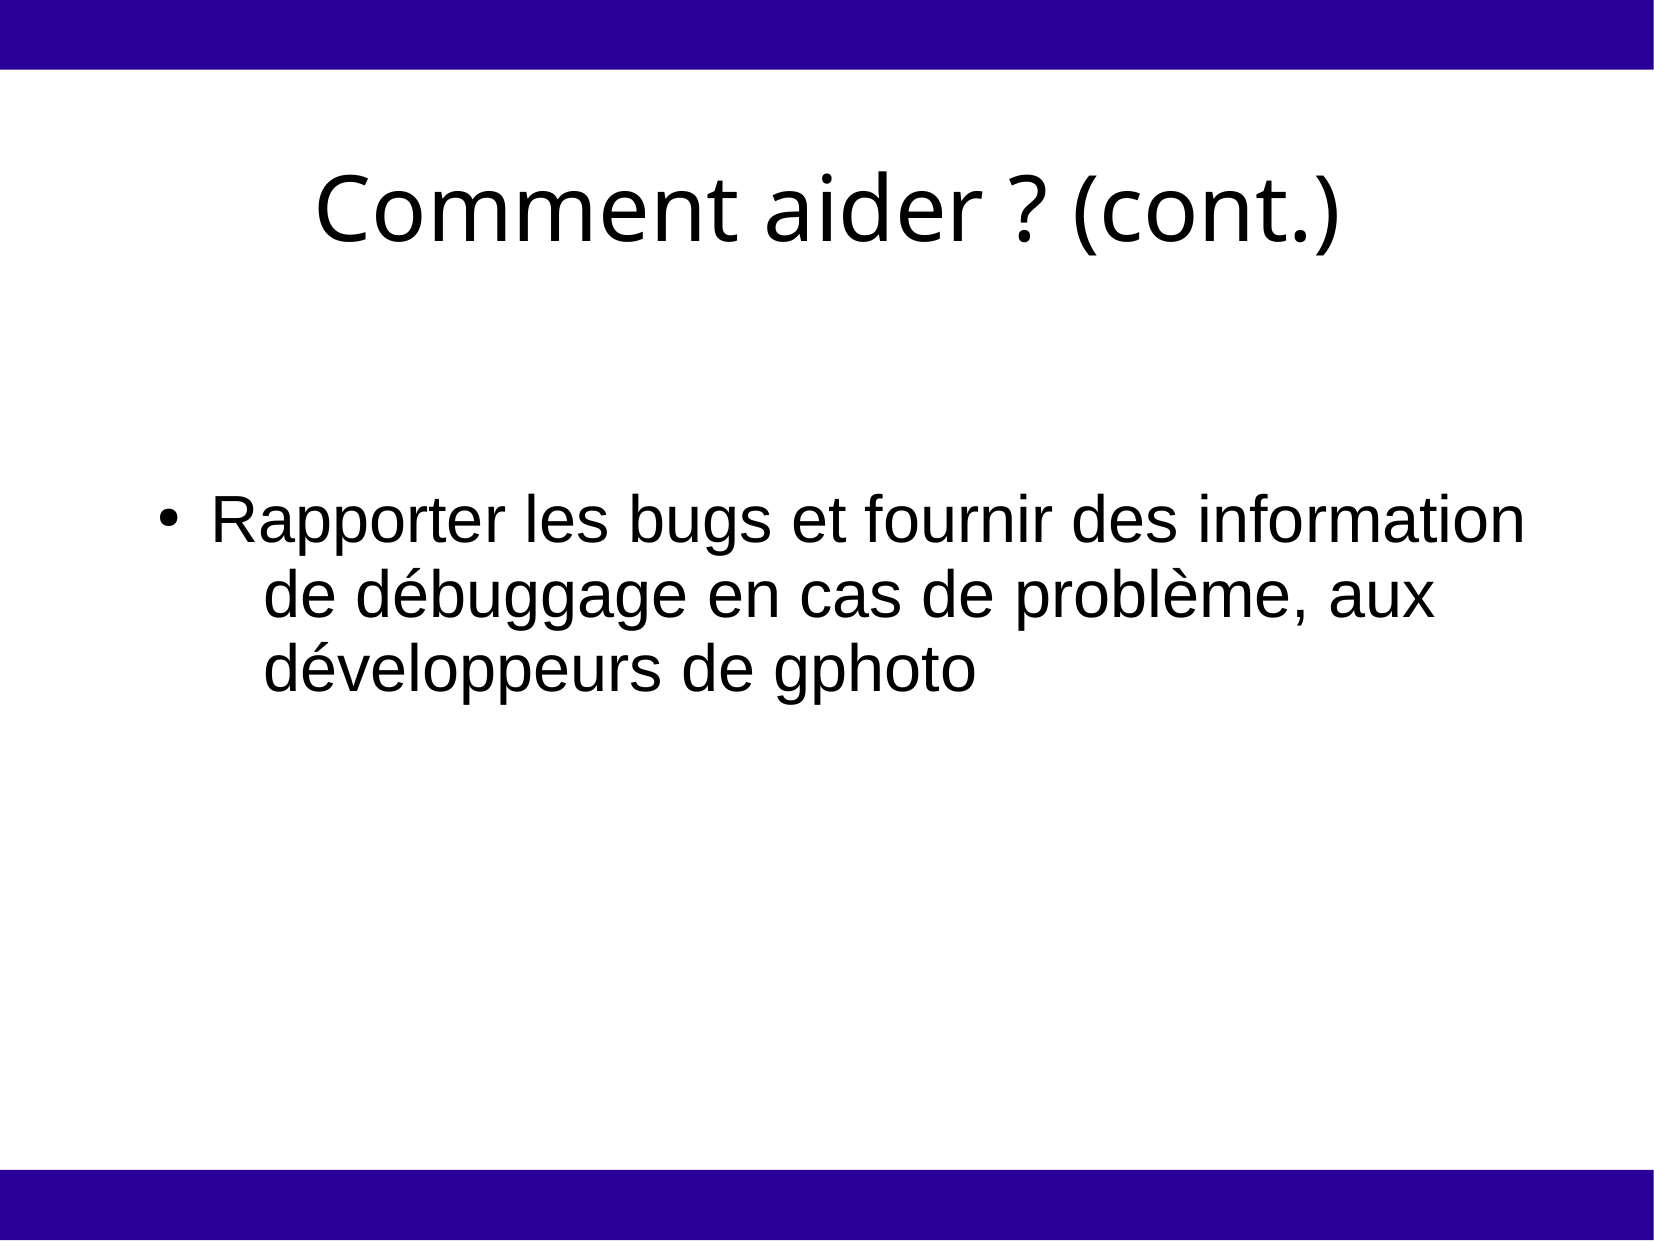

# Comment aider ? (cont.)
Rapporter les bugs et fournir des information de débuggage en cas de problème, aux développeurs de gphoto